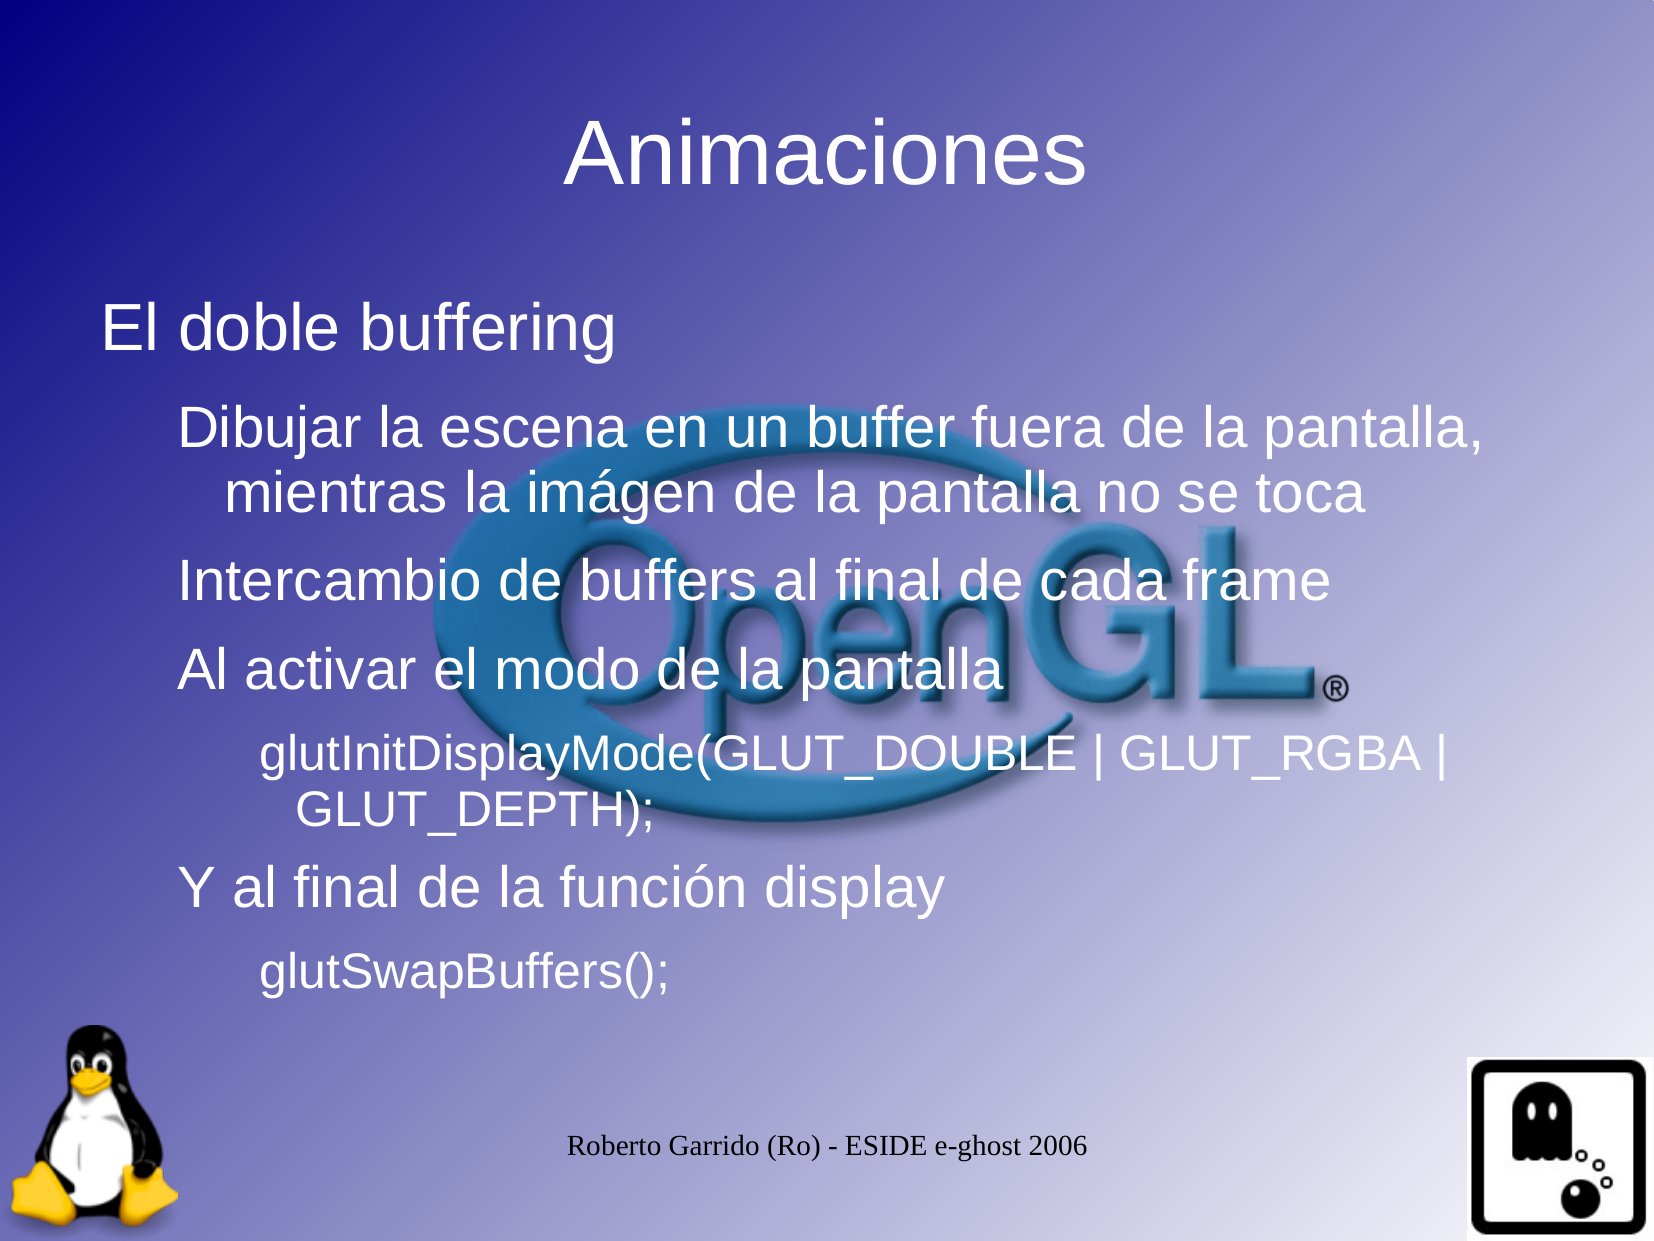

# Animaciones
El doble buffering
Dibujar la escena en un buffer fuera de la pantalla, mientras la imágen de la pantalla no se toca
Intercambio de buffers al final de cada frame
Al activar el modo de la pantalla
glutInitDisplayMode(GLUT_DOUBLE | GLUT_RGBA | GLUT_DEPTH);
Y al final de la función display
glutSwapBuffers();
Roberto Garrido (Ro) - ESIDE e-ghost 2006